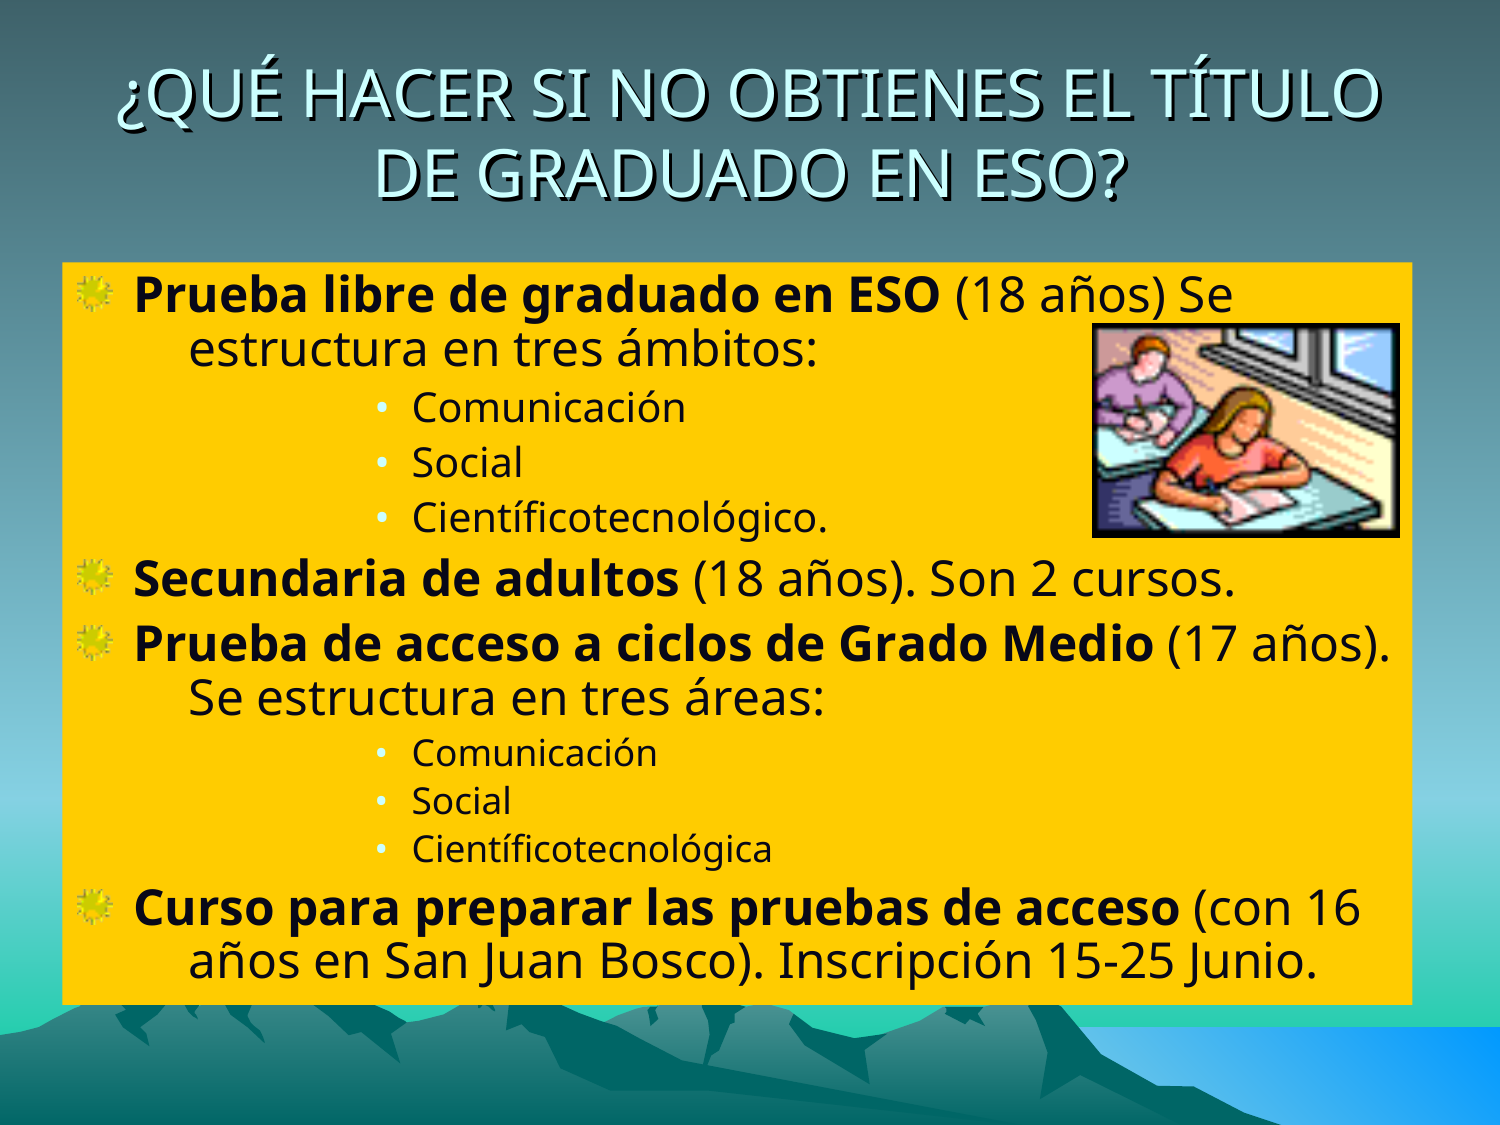

# ¿QUÉ HACER SI NO OBTIENES EL TÍTULO DE GRADUADO EN ESO?
Prueba libre de graduado en ESO (18 años) Se estructura en tres ámbitos:
Comunicación
Social
Científicotecnológico.
Secundaria de adultos (18 años). Son 2 cursos.
Prueba de acceso a ciclos de Grado Medio (17 años). Se estructura en tres áreas:
Comunicación
Social
Científicotecnológica
Curso para preparar las pruebas de acceso (con 16 años en San Juan Bosco). Inscripción 15-25 Junio.